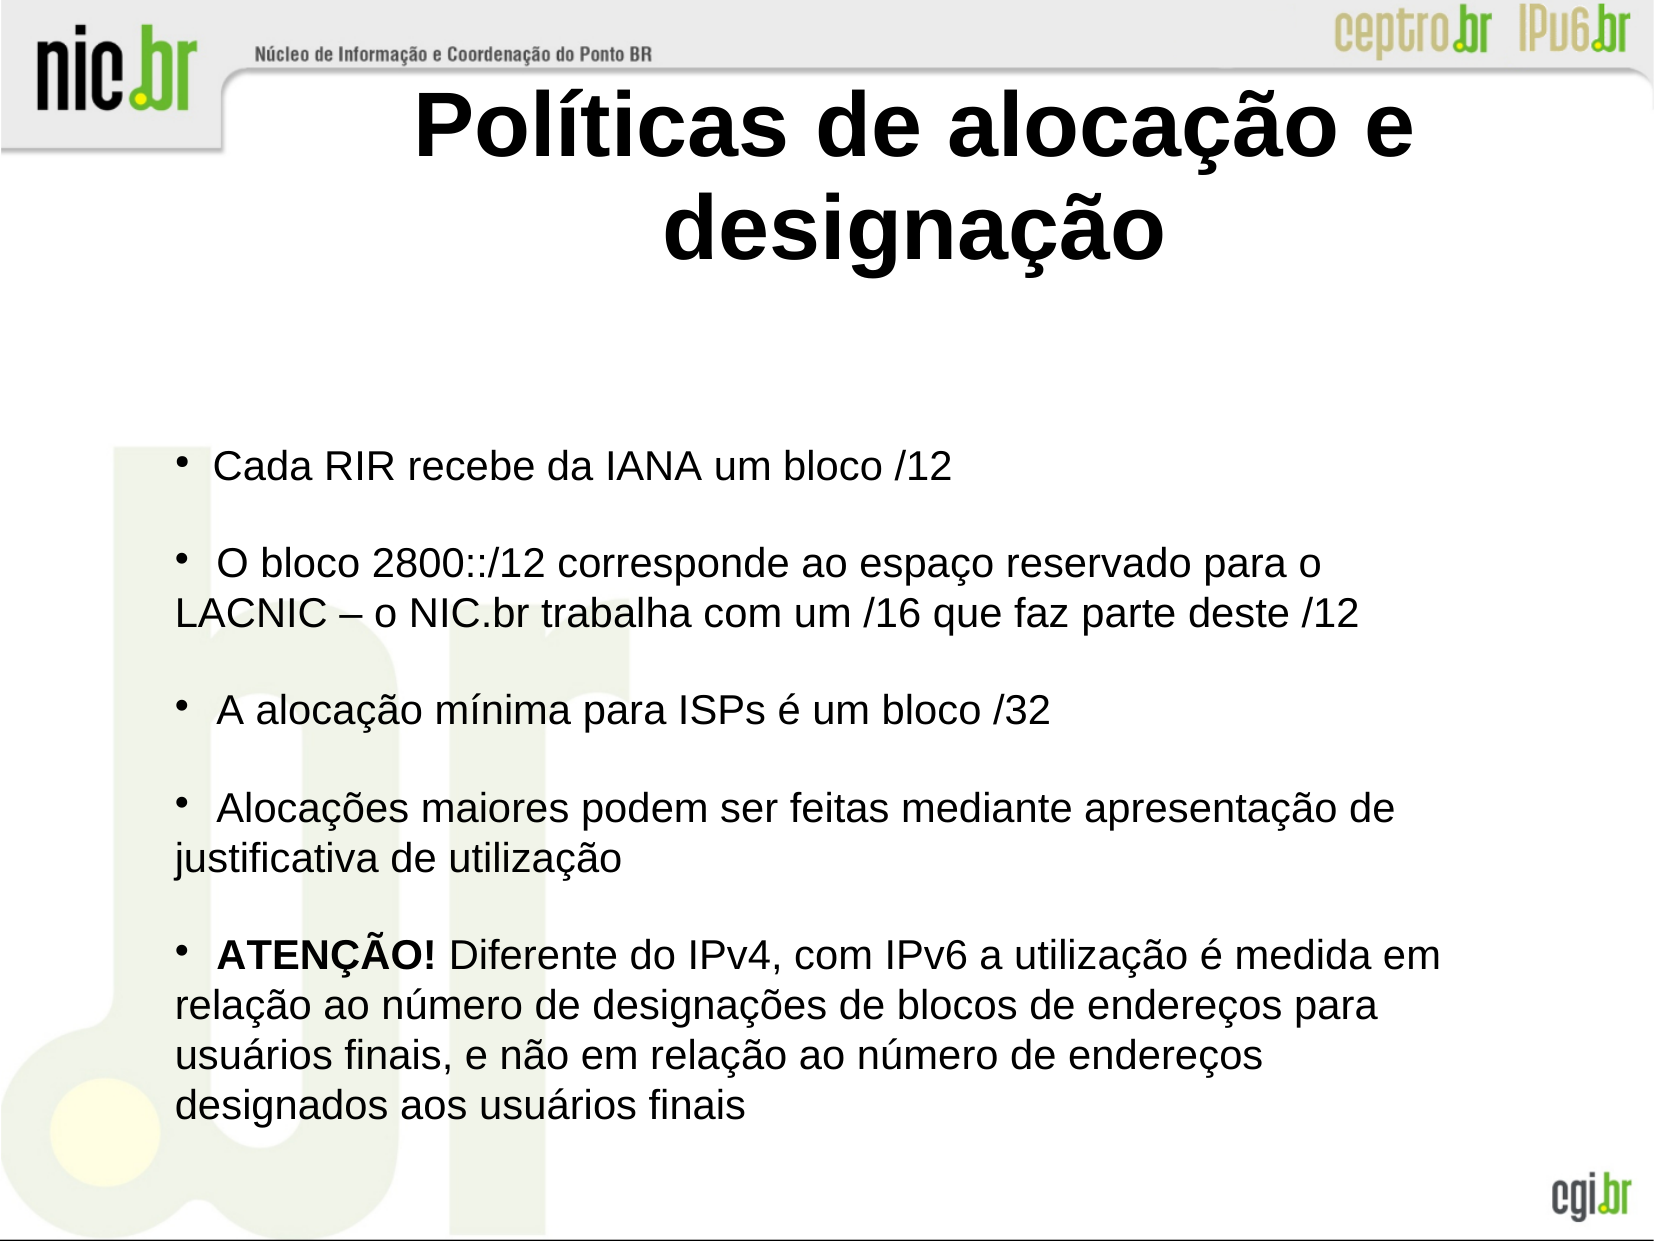

Políticas de alocação e designação
 Cada RIR recebe da IANA um bloco /12
 O bloco 2800::/12 corresponde ao espaço reservado para o LACNIC – o NIC.br trabalha com um /16 que faz parte deste /12
 A alocação mínima para ISPs é um bloco /32
 Alocações maiores podem ser feitas mediante apresentação de justificativa de utilização
 ATENÇÃO! Diferente do IPv4, com IPv6 a utilização é medida em relação ao número de designações de blocos de endereços para usuários finais, e não em relação ao número de endereços designados aos usuários finais